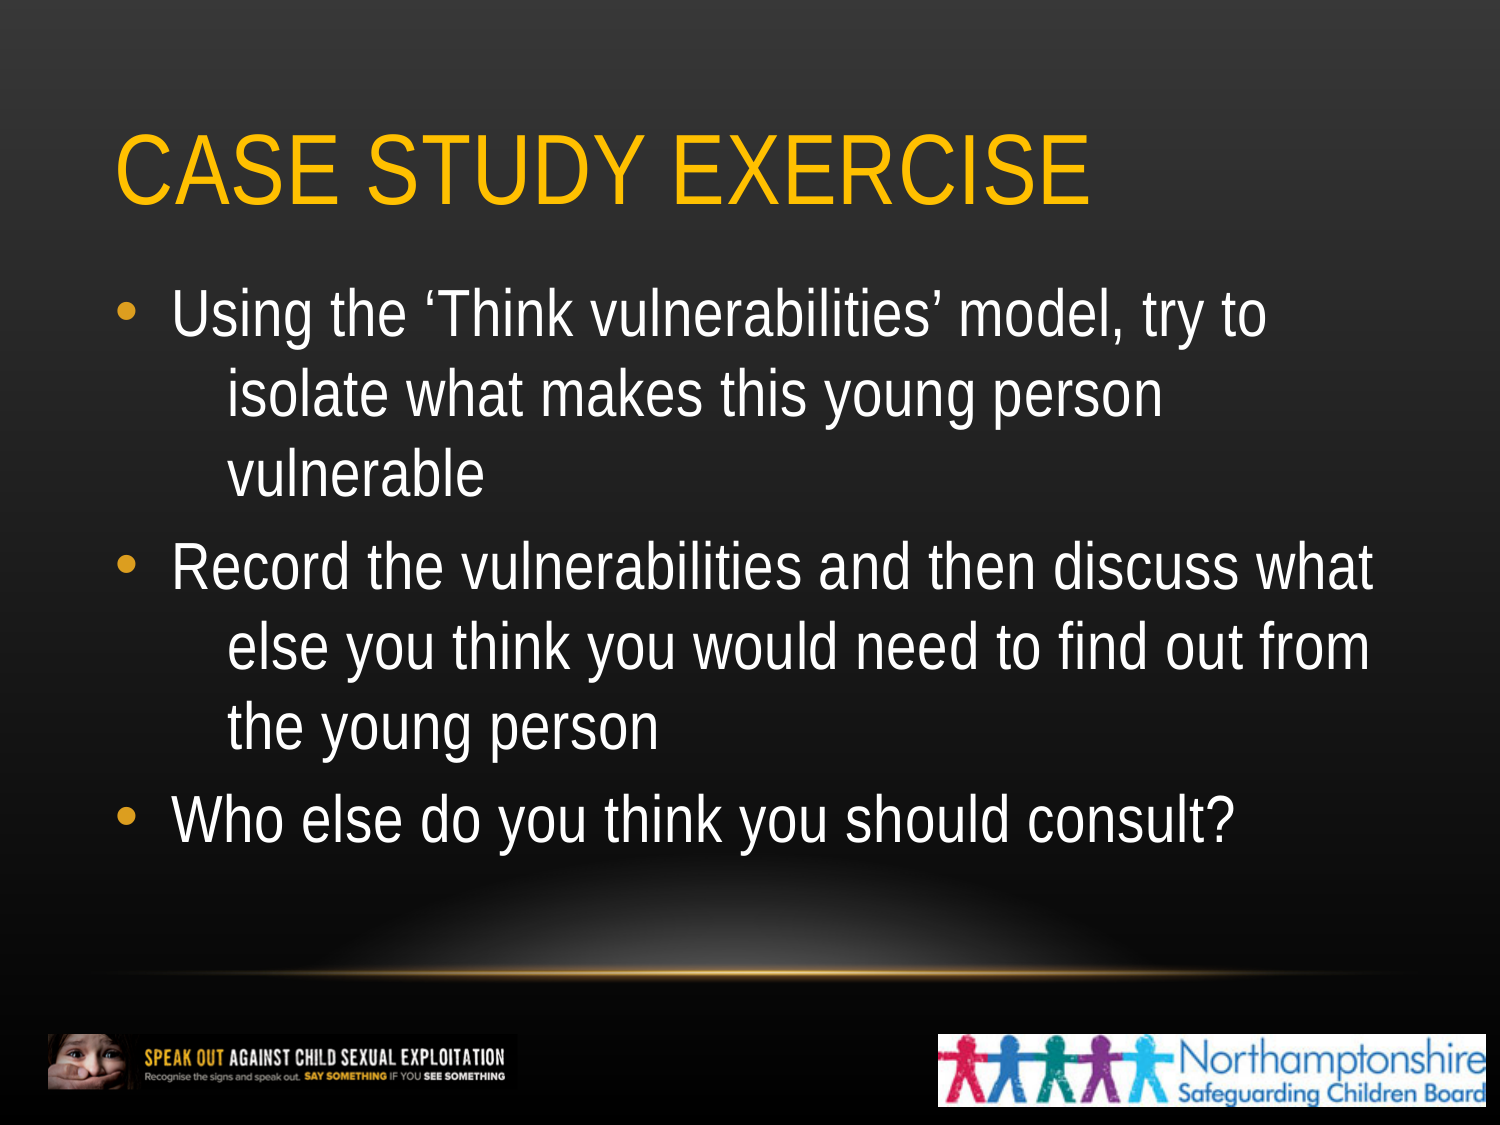

# Case Study Exercise
Using the ‘Think vulnerabilities’ model, try to isolate what makes this young person vulnerable
Record the vulnerabilities and then discuss what else you think you would need to find out from the young person
Who else do you think you should consult?